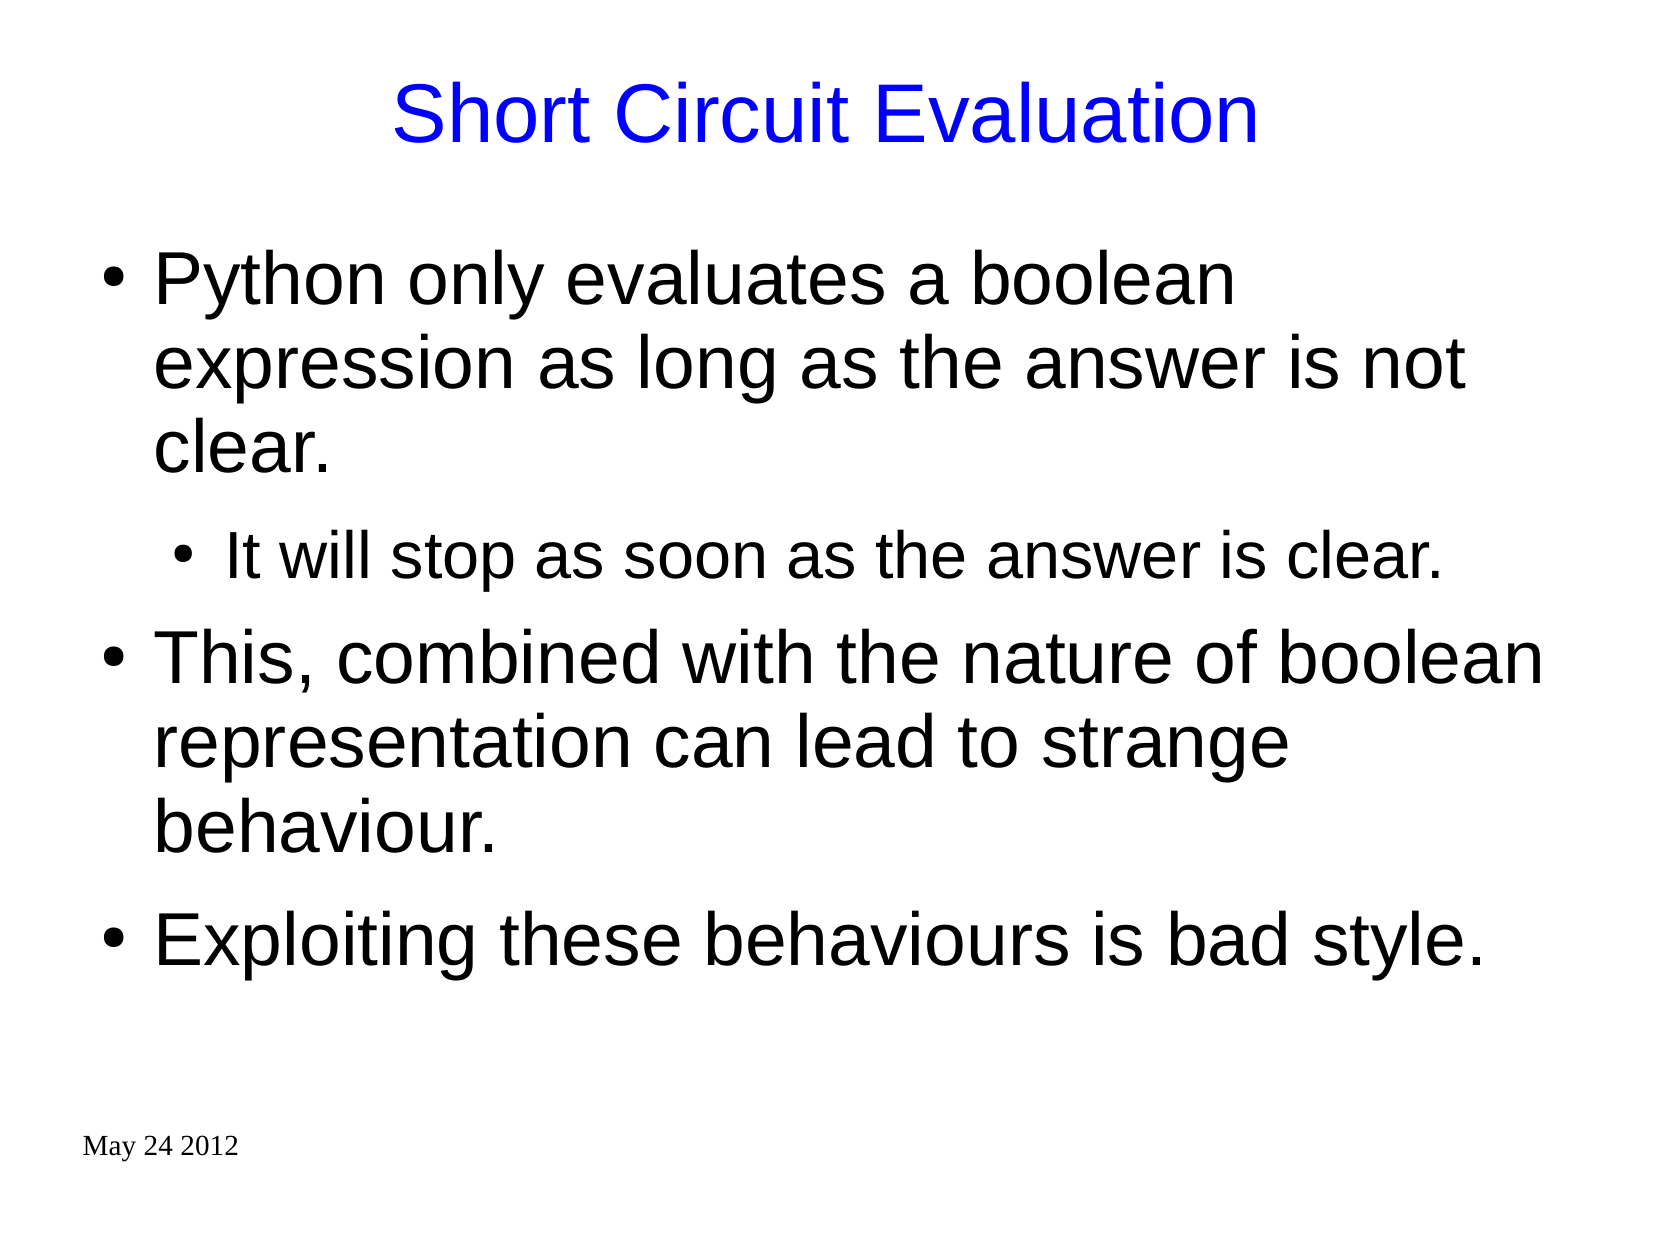

# Short Circuit Evaluation
Python only evaluates a boolean expression as long as the answer is not clear.
It will stop as soon as the answer is clear.
This, combined with the nature of boolean representation can lead to strange behaviour.
Exploiting these behaviours is bad style.
May 24 2012